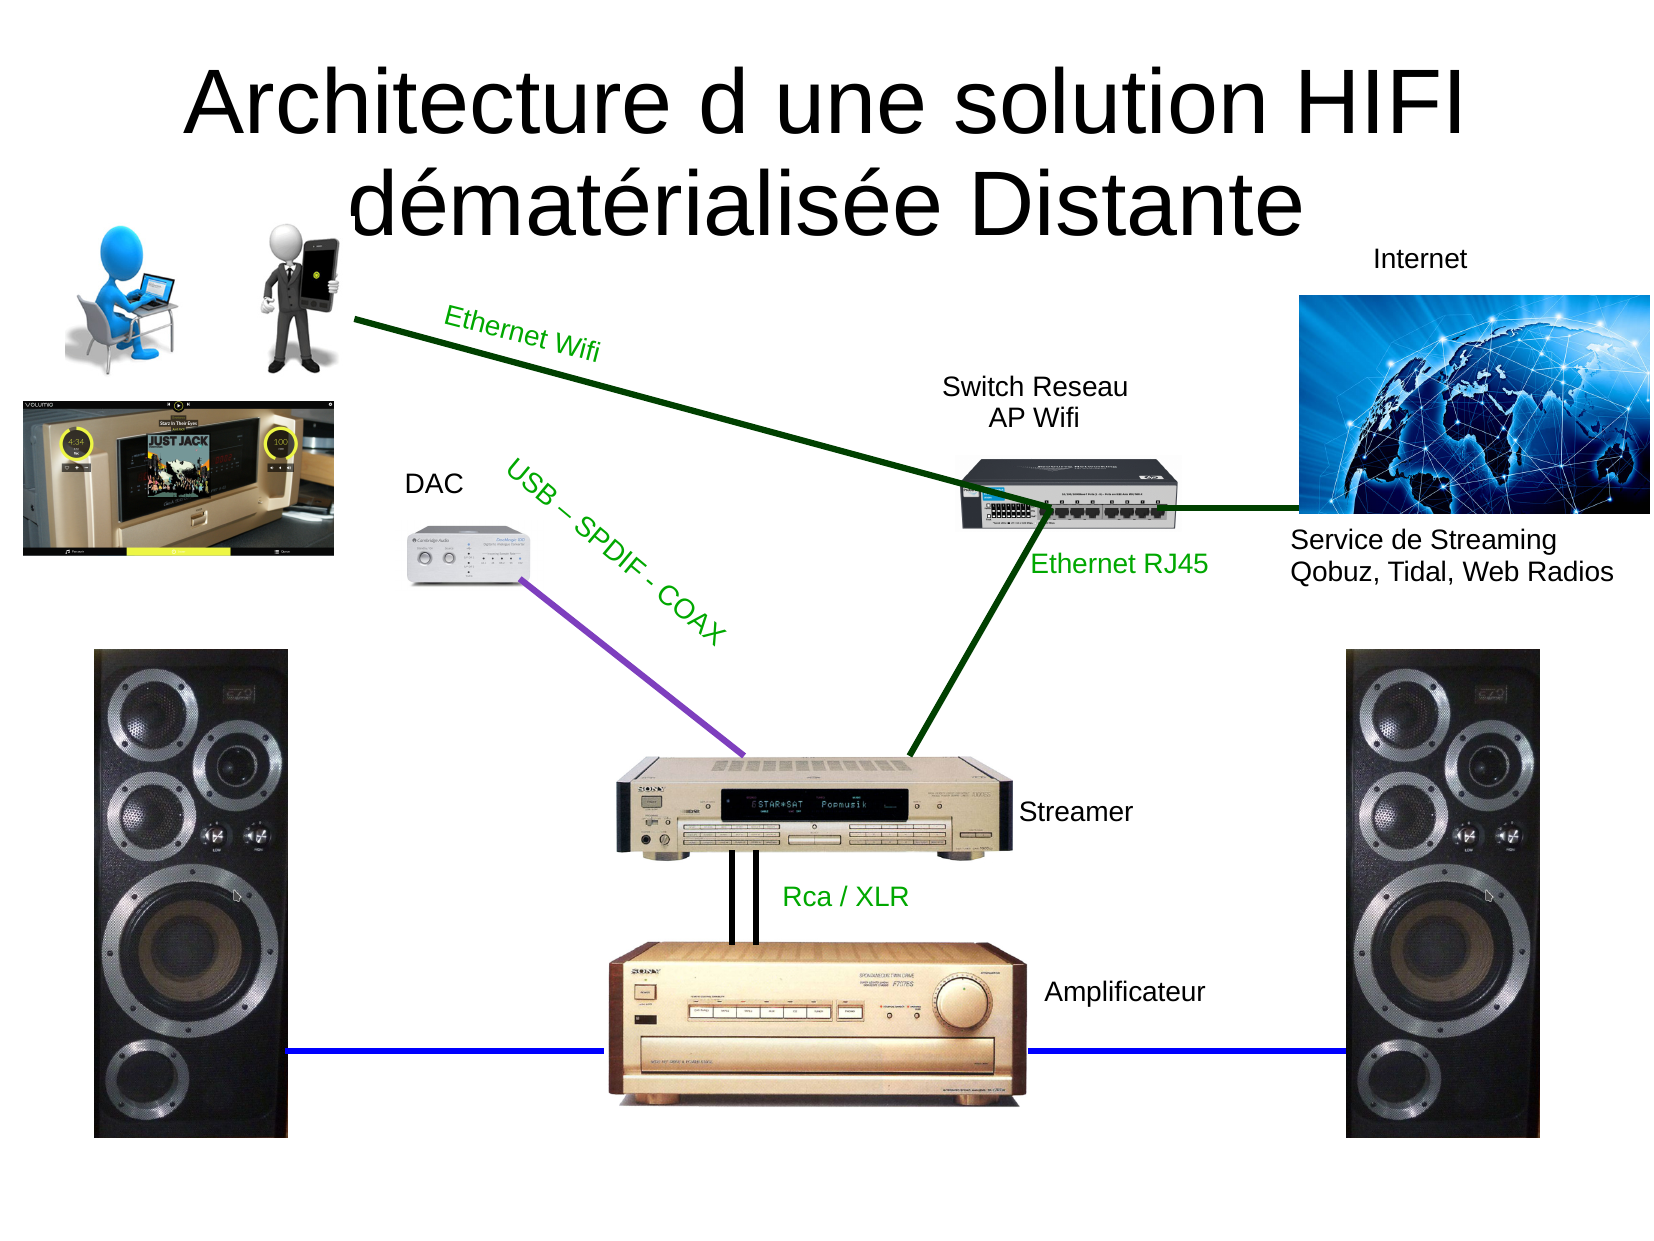

# Architecture d une solution HIFI dématérialisée Distante
Internet
Ethernet Wifi
Switch Reseau
 AP Wifi
DAC
Service de Streaming
Qobuz, Tidal, Web Radios
Ethernet RJ45
USB – SPDIF - COAX
Streamer
Rca / XLR
Amplificateur